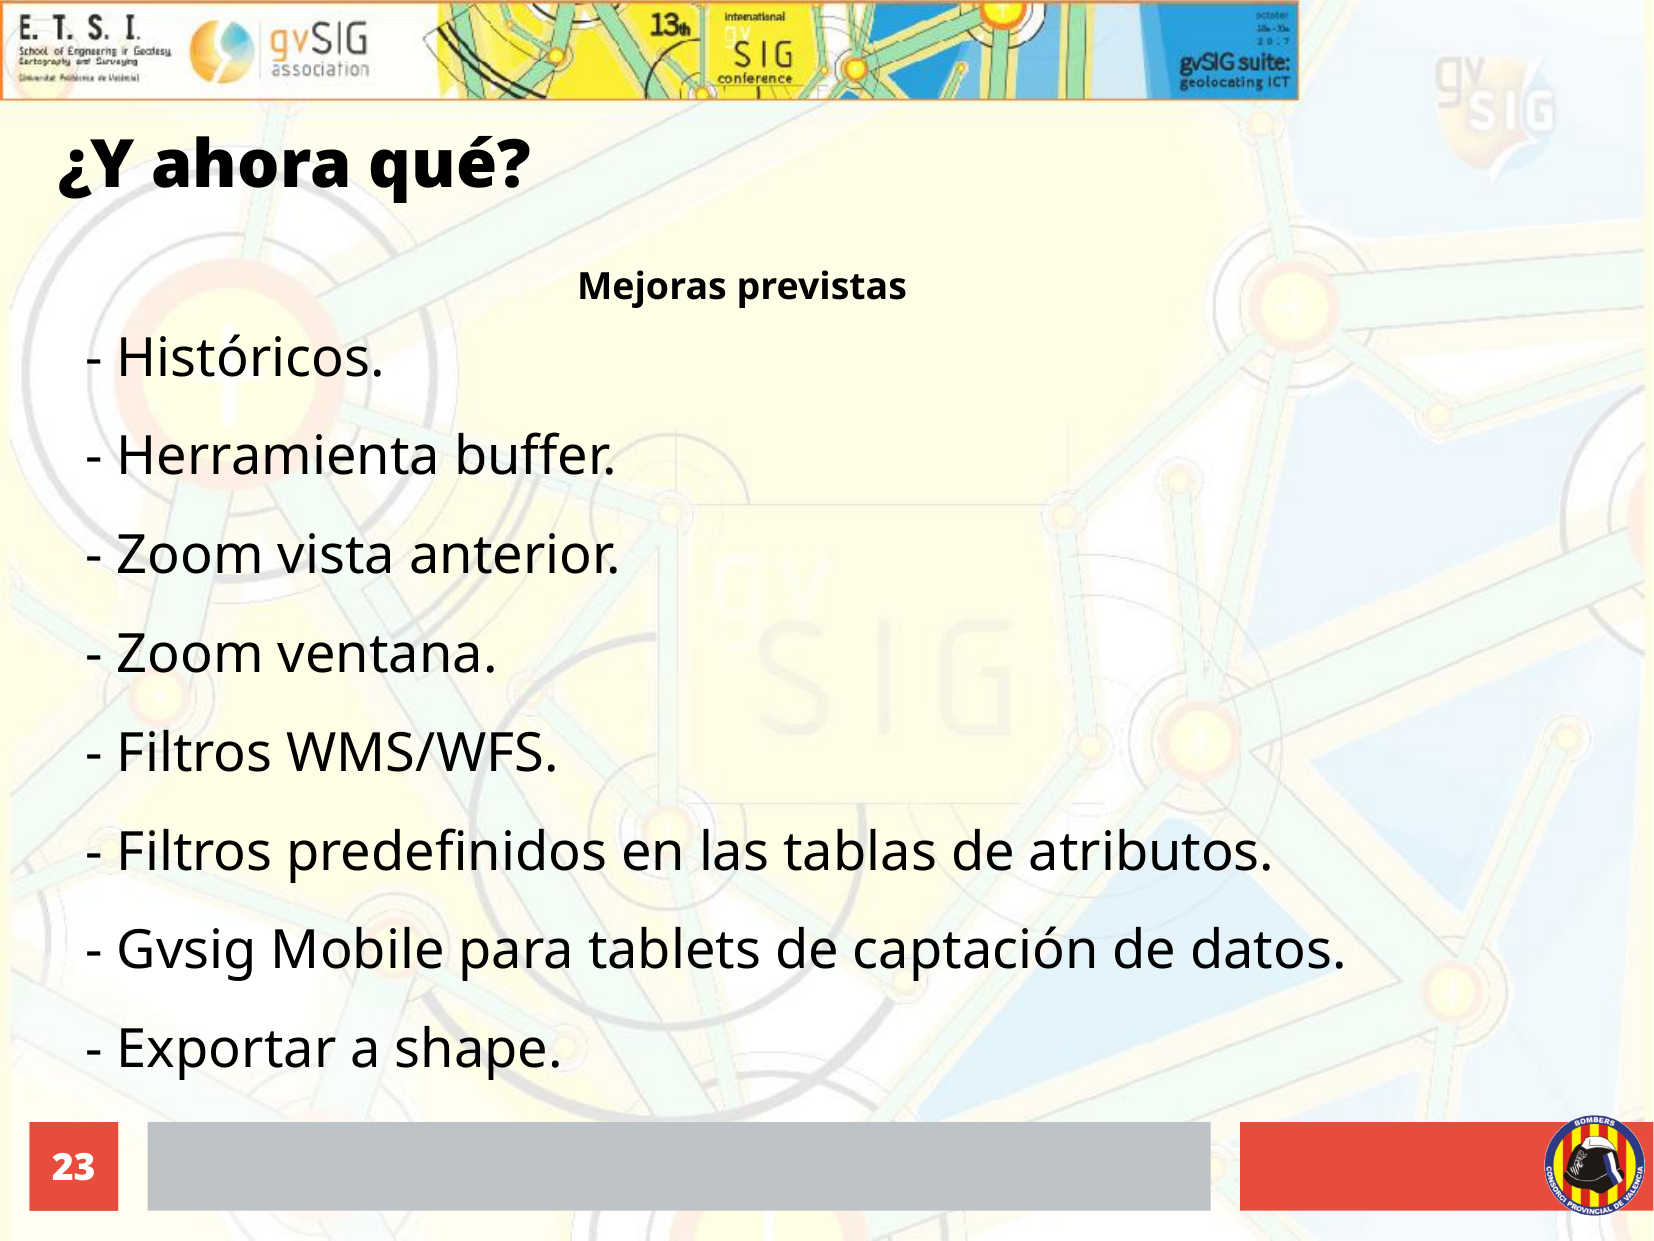

# ¿Y ahora qué?
Mejoras previstas
- Históricos.
- Herramienta buffer.
- Zoom vista anterior.
- Zoom ventana.
- Filtros WMS/WFS.
- Filtros predefinidos en las tablas de atributos.
- Gvsig Mobile para tablets de captación de datos.
- Exportar a shape.
23